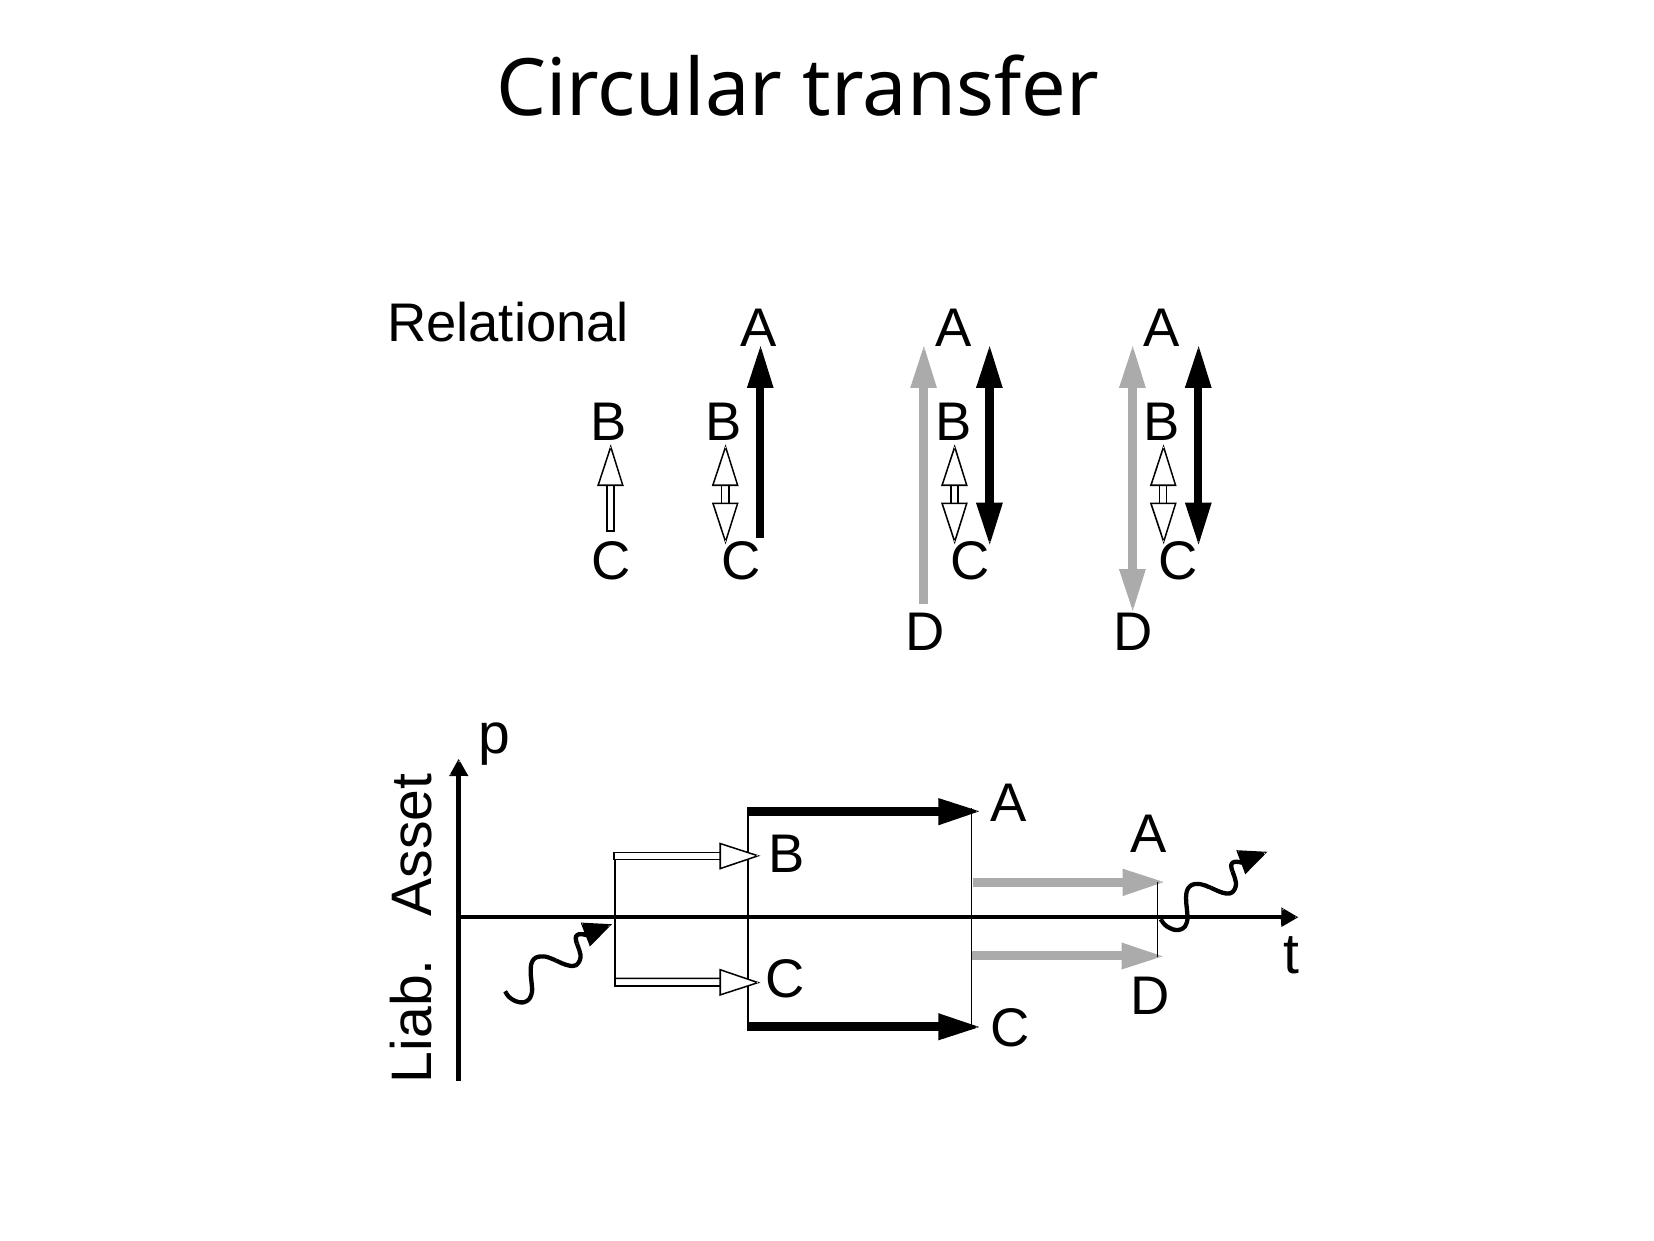

Circular transfer
Relational
A
A
A
B
B
B
B
C
C
C
C
D
D
p
A
A
Asset
B
t
C
D
Liab.
C